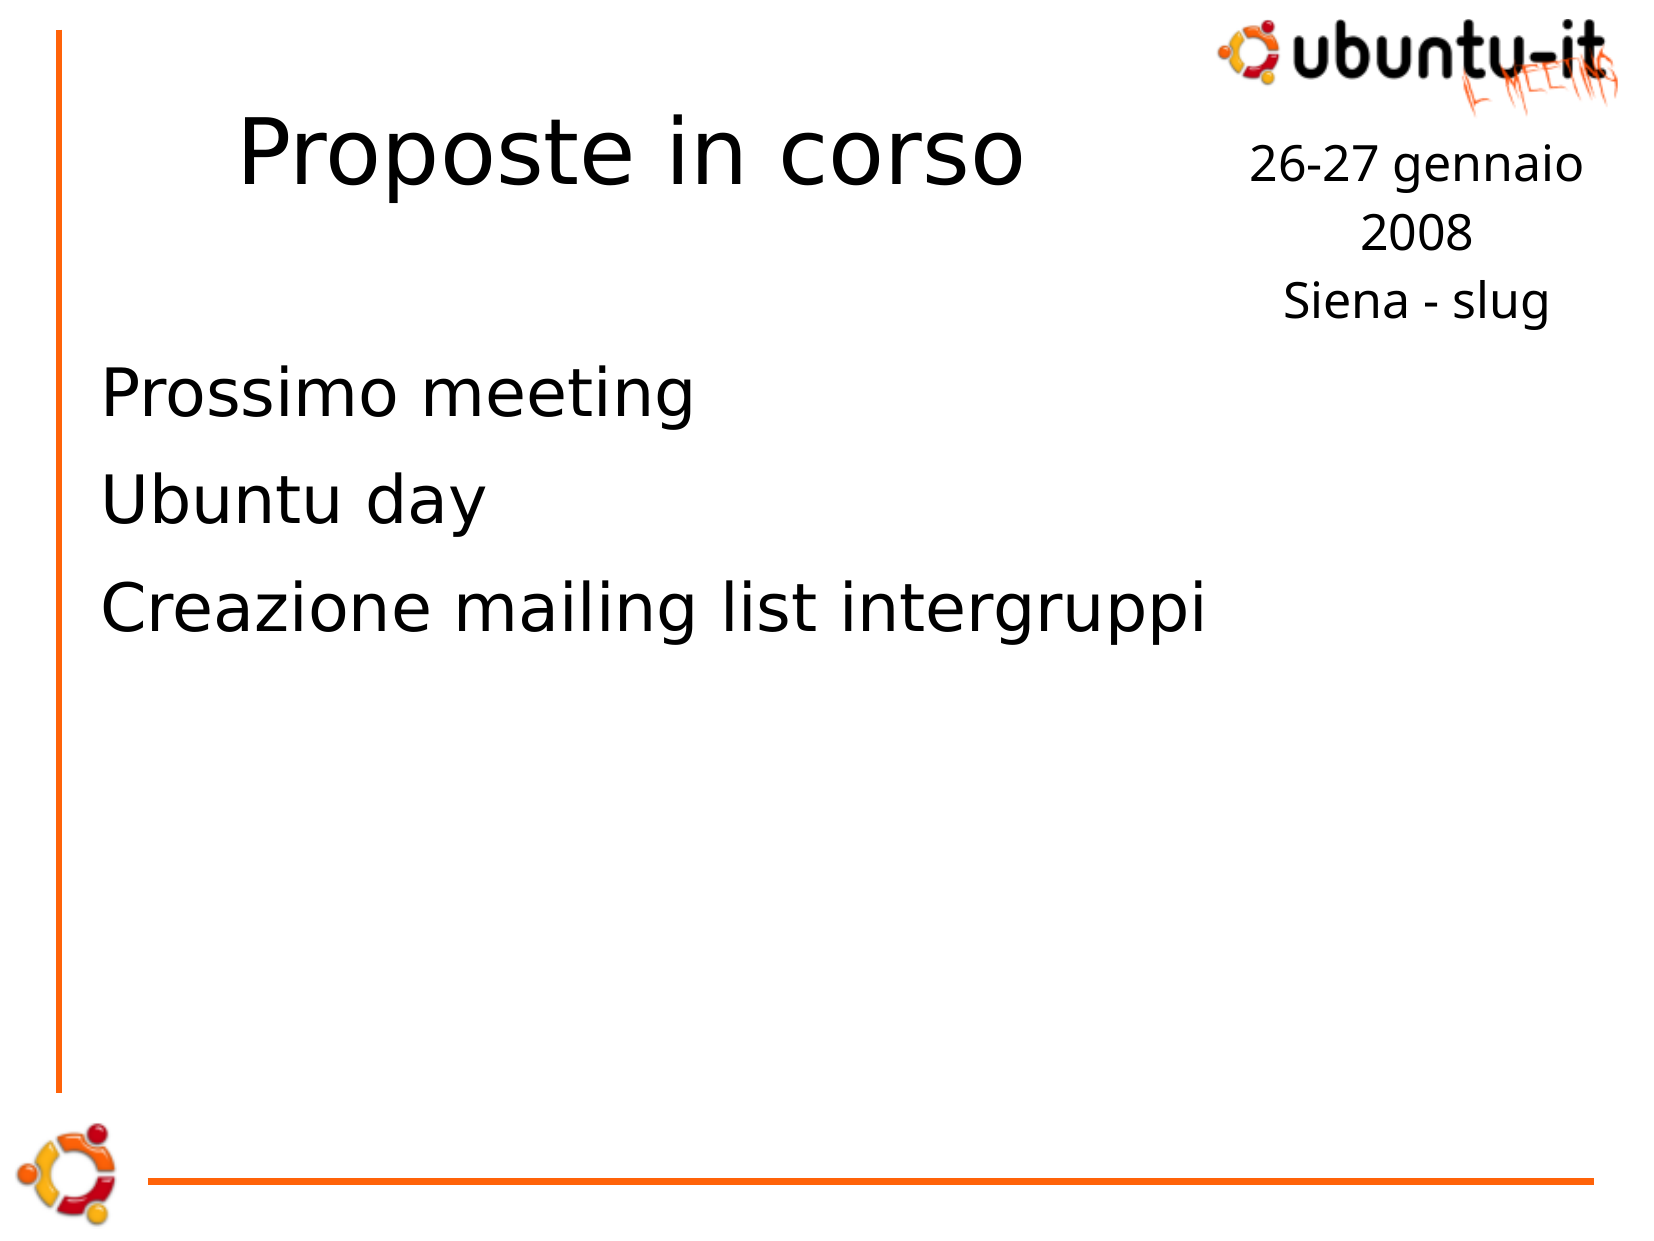

# Proposte in corso
Prossimo meeting
Ubuntu day
Creazione mailing list intergruppi